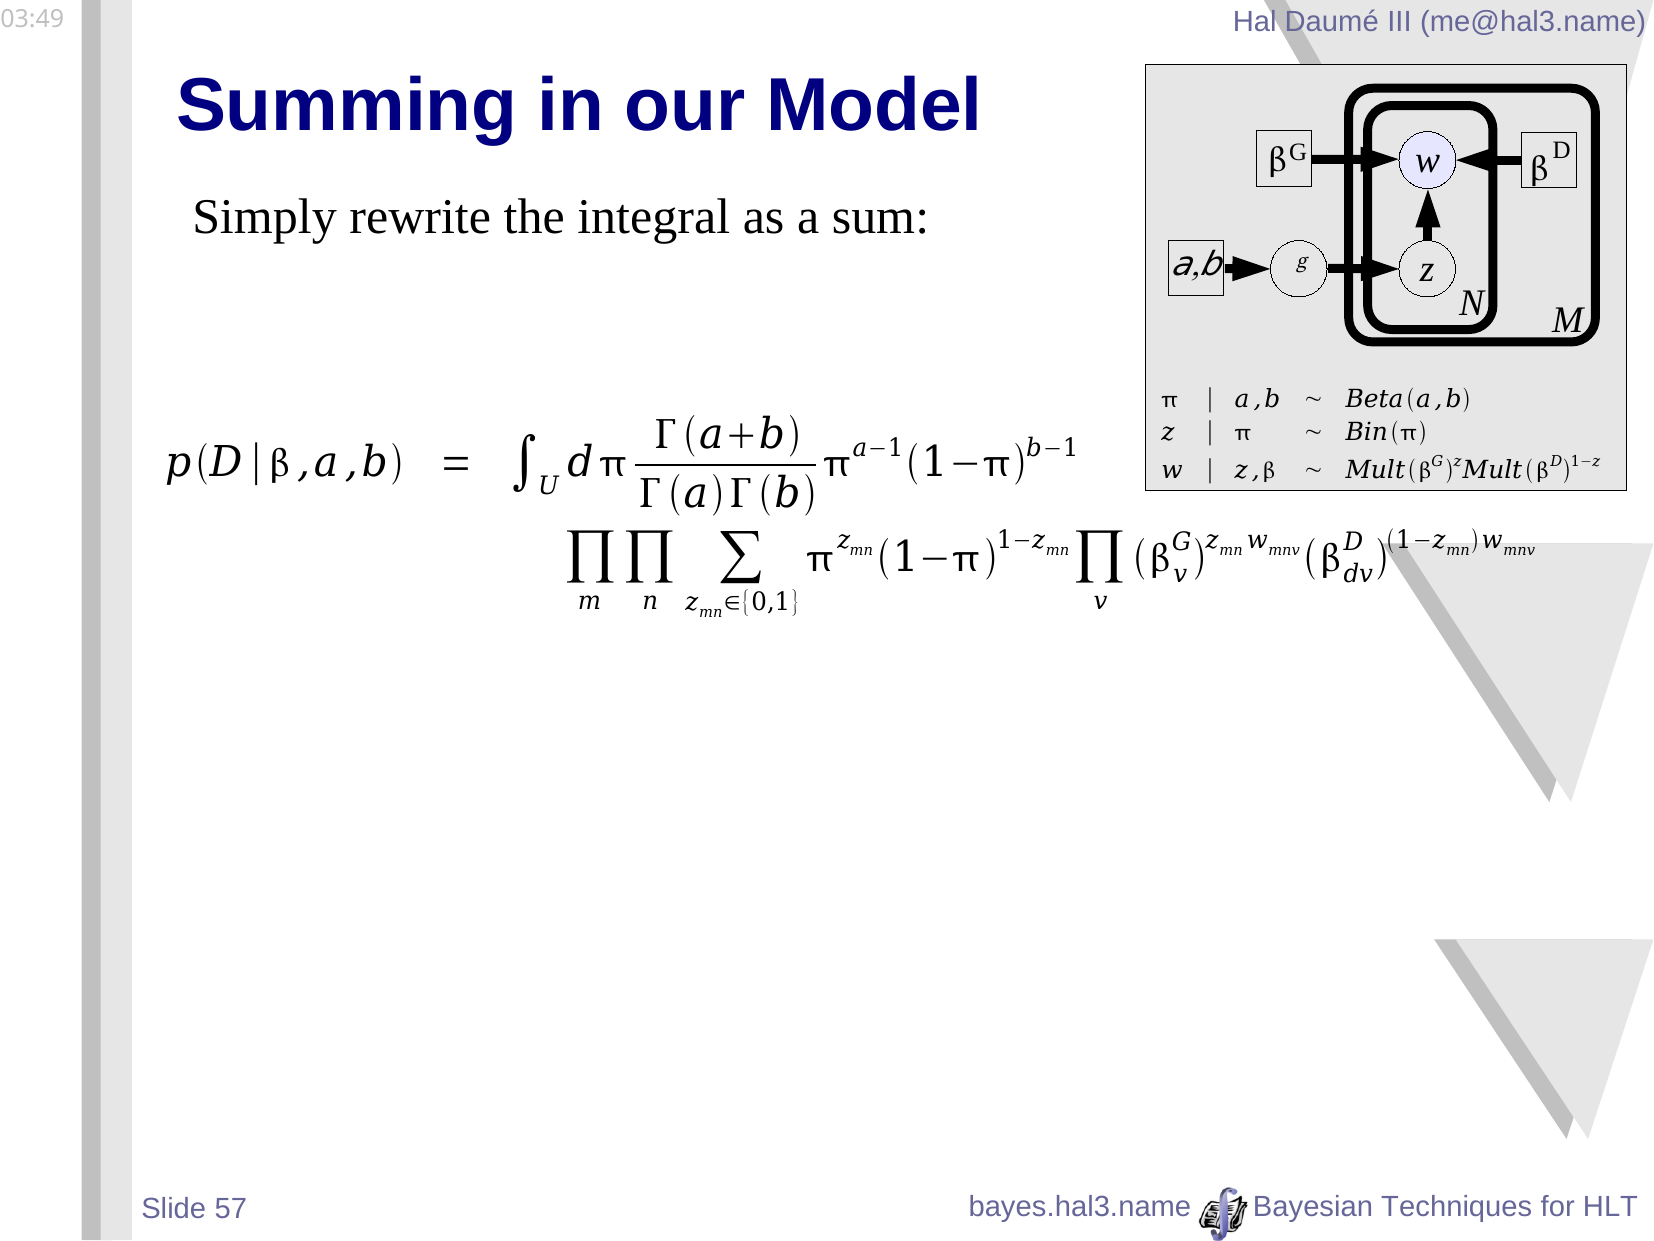

# Summing in our Model

w

D
G
a,b
z

N
M
Simply rewrite the integral as a sum: